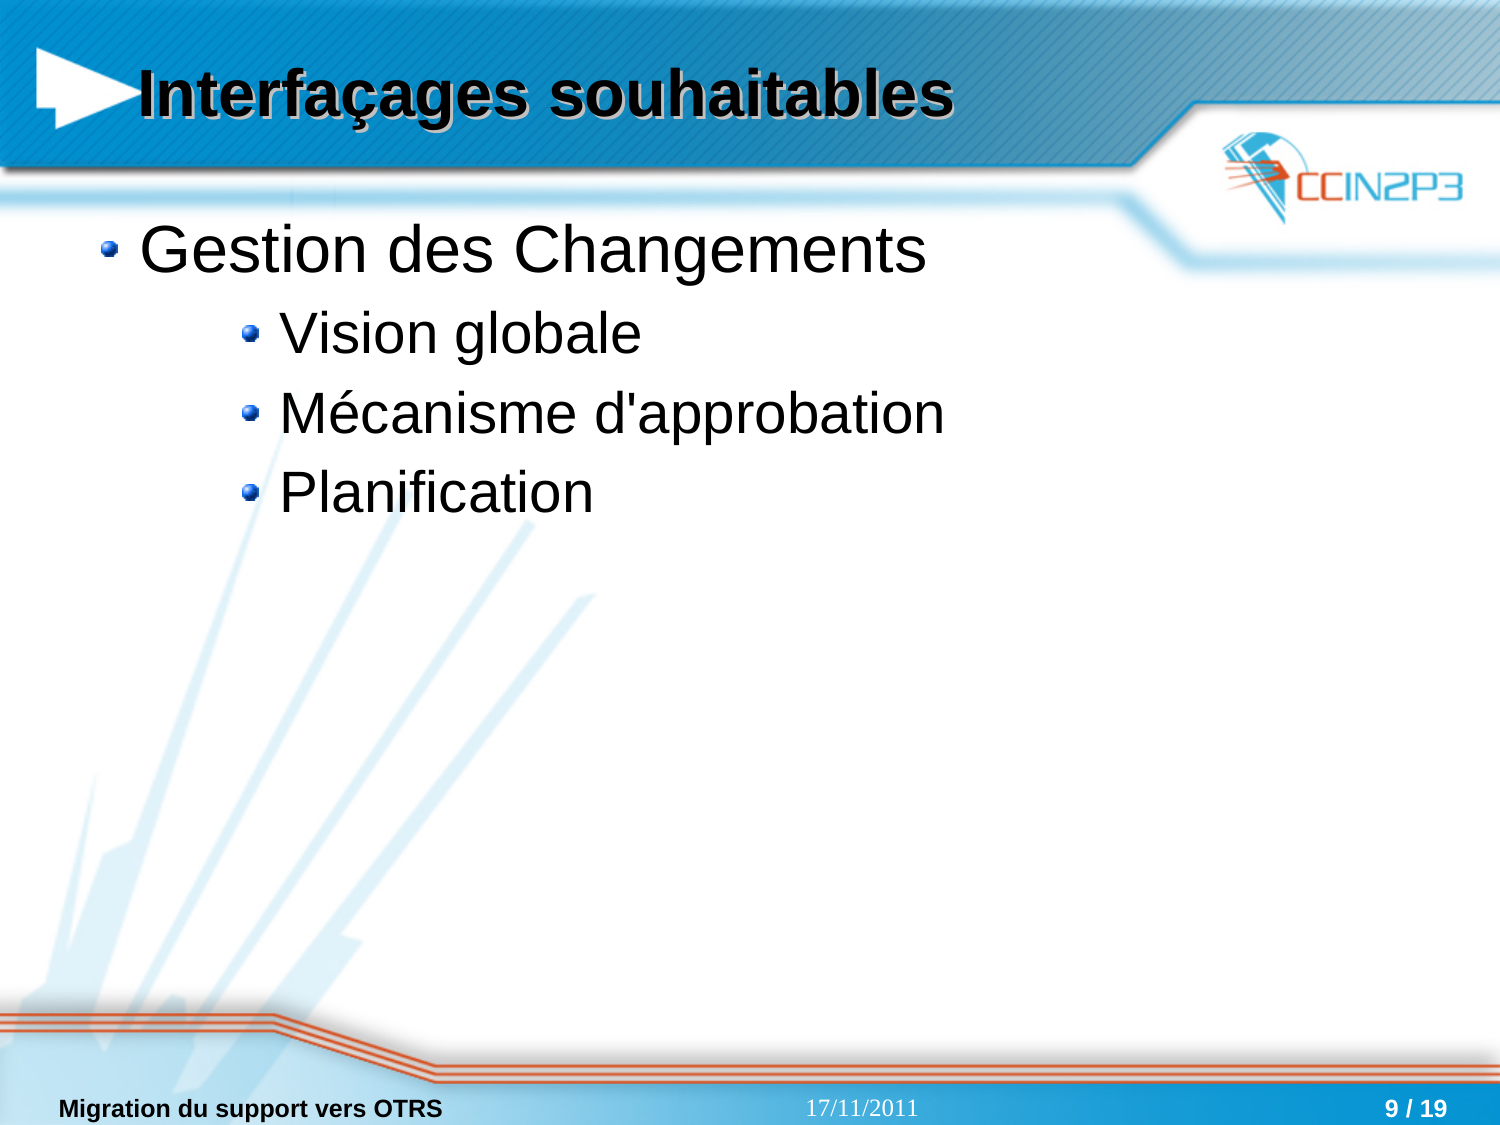

# Interfaçages souhaitables
Gestion des Changements
Vision globale
Mécanisme d'approbation
Planification
Migration du support vers OTRS
9